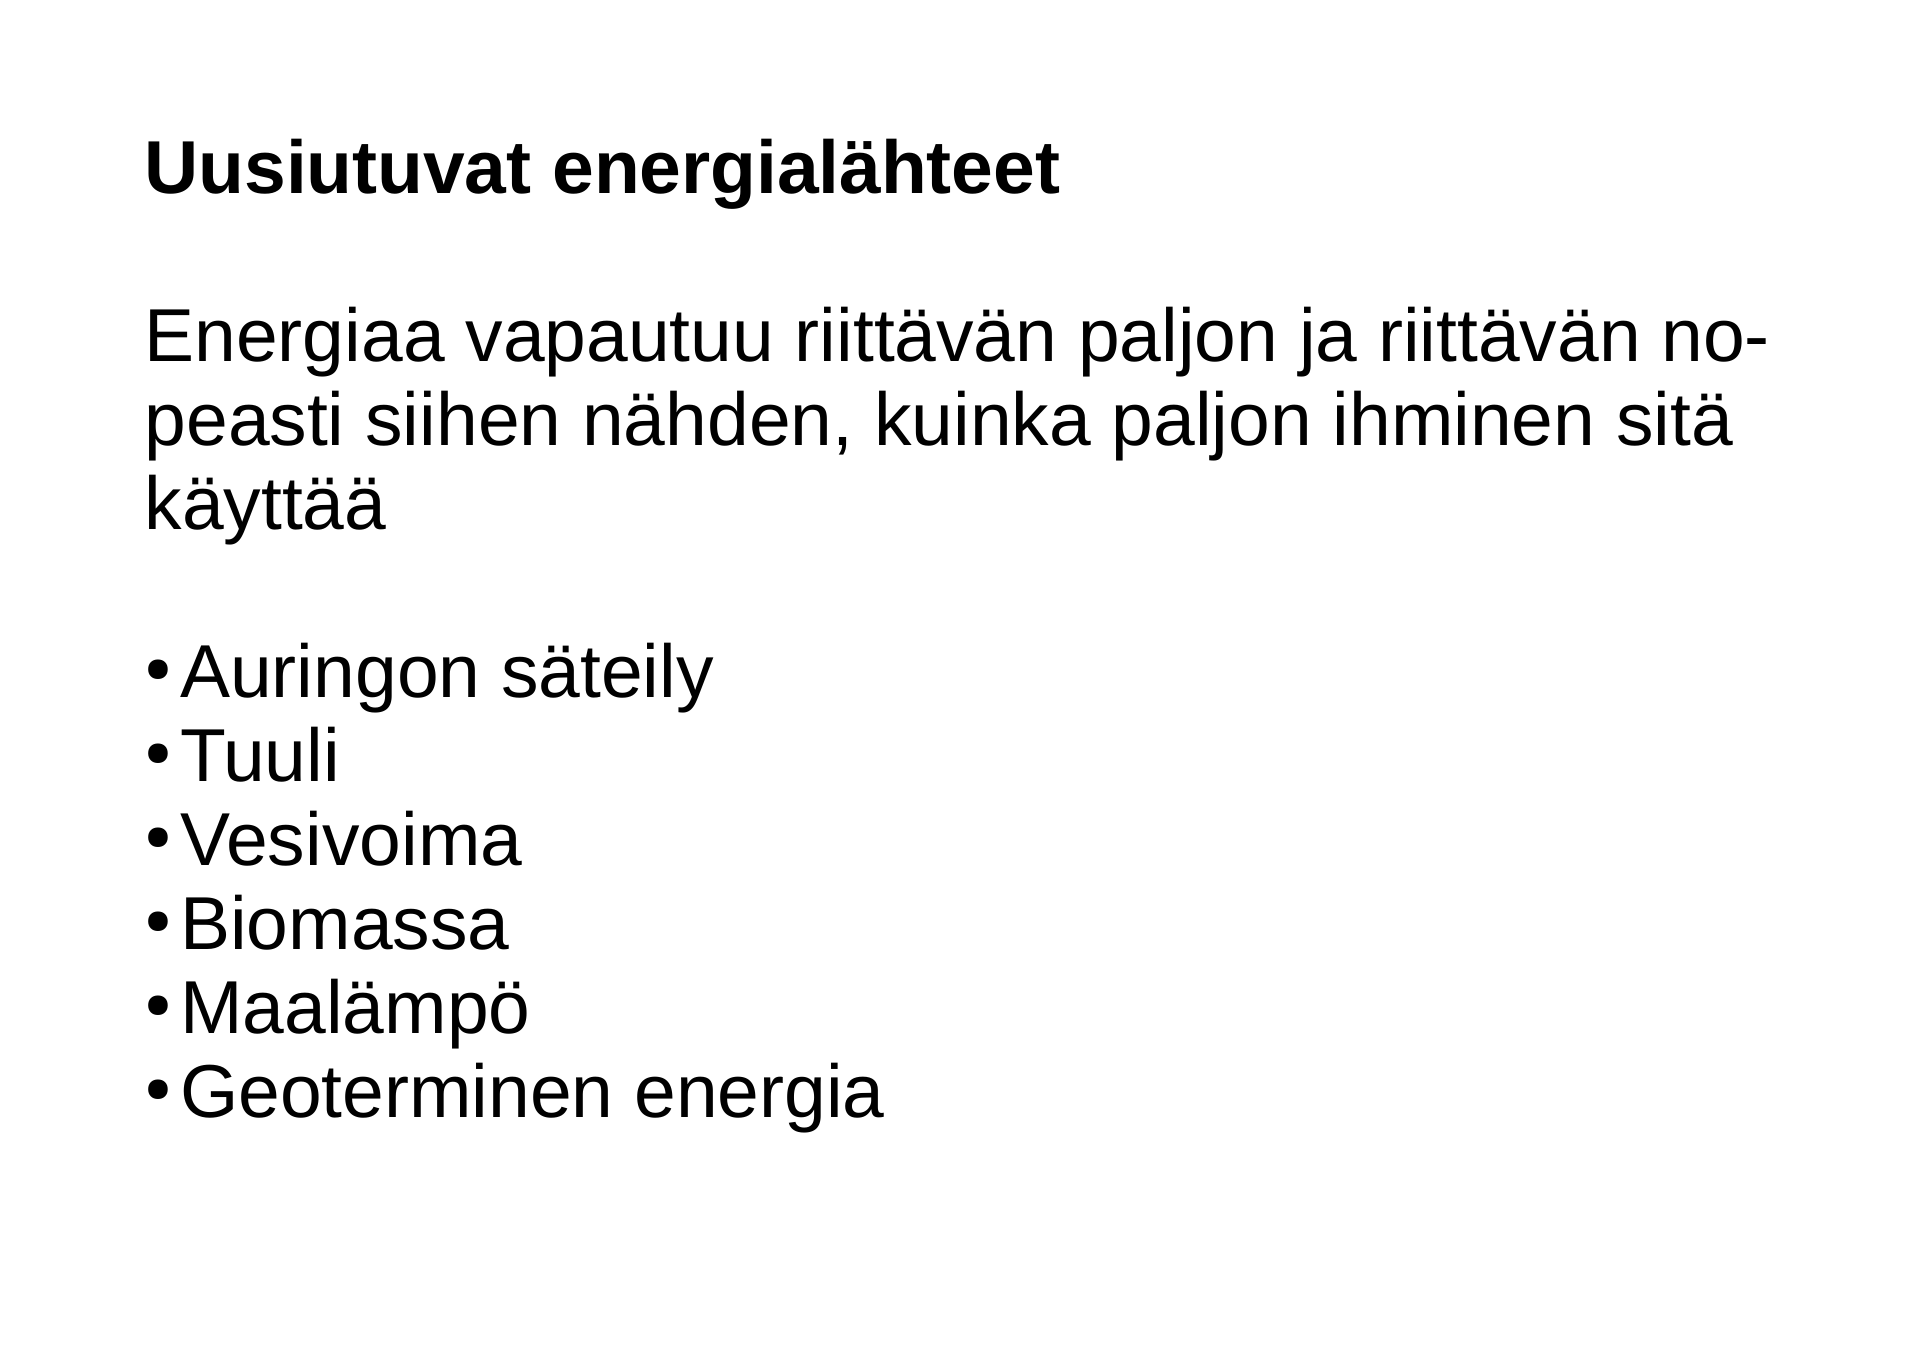

Uusiutuvat energialähteet
Energiaa vapautuu riittävän paljon ja riittävän no-peasti siihen nähden, kuinka paljon ihminen sitä käyttää
Auringon säteily
Tuuli
Vesivoima
Biomassa
Maalämpö
Geoterminen energia